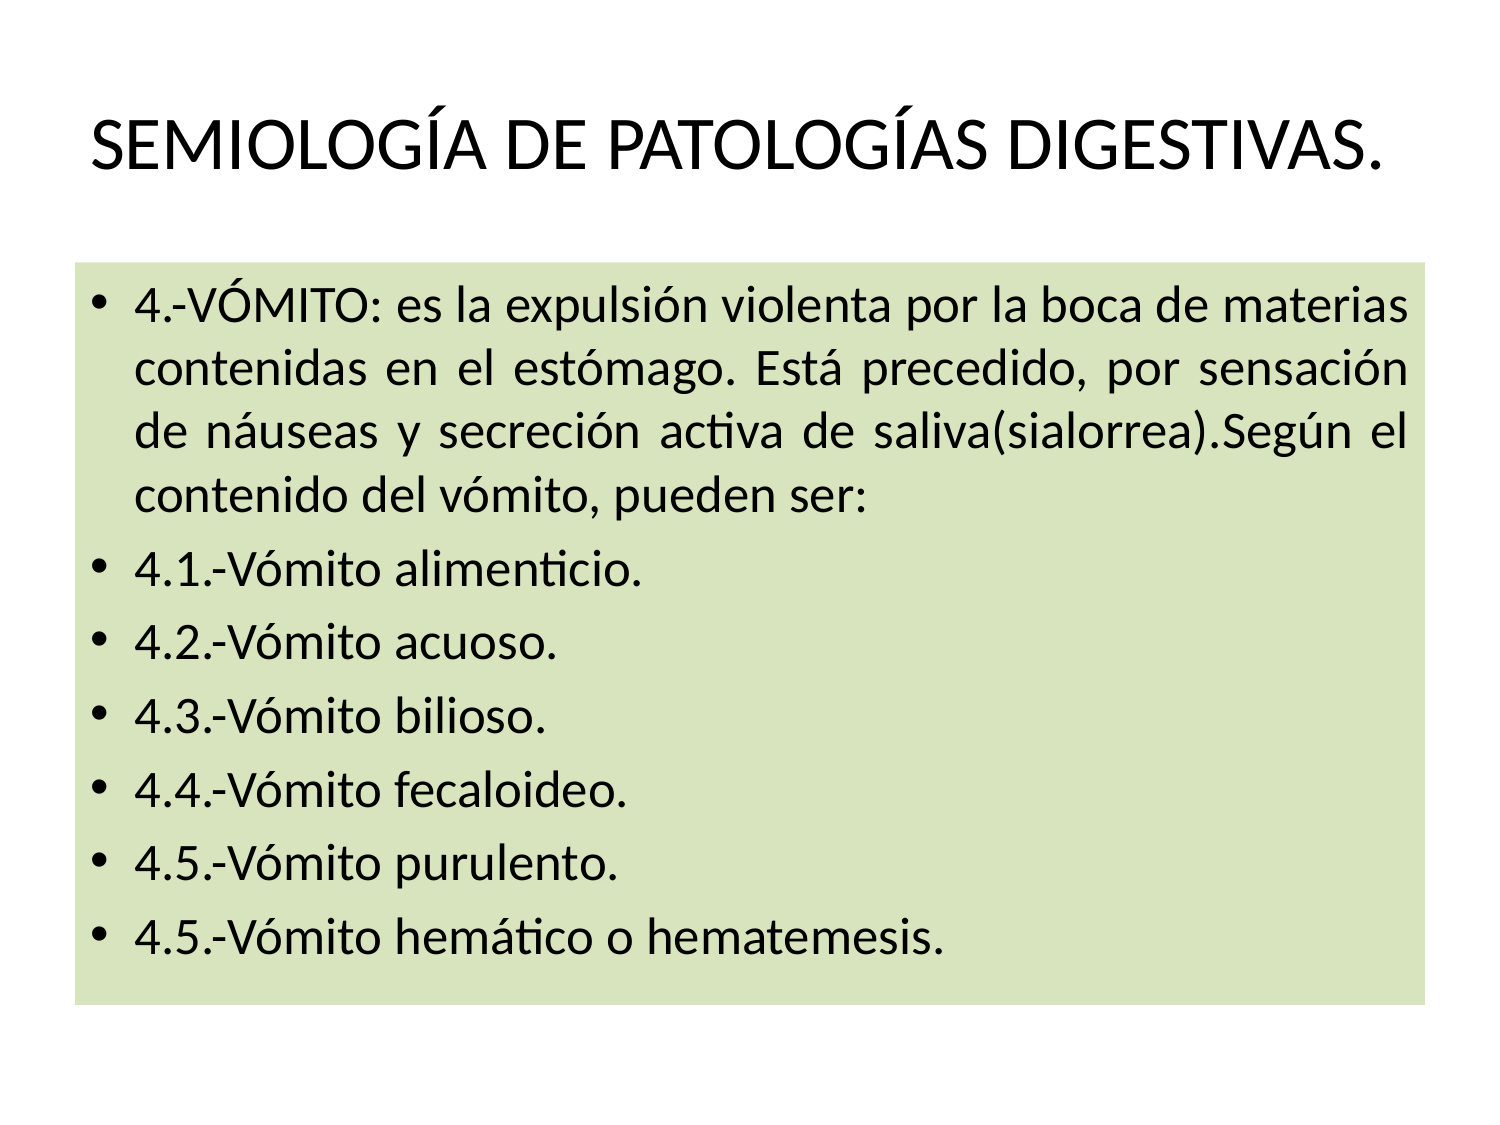

# SEMIOLOGÍA DE PATOLOGÍAS DIGESTIVAS.
4.-VÓMITO: es la expulsión violenta por la boca de materias contenidas en el estómago. Está precedido, por sensación de náuseas y secreción activa de saliva(sialorrea).Según el contenido del vómito, pueden ser:
4.1.-Vómito alimenticio.
4.2.-Vómito acuoso.
4.3.-Vómito bilioso.
4.4.-Vómito fecaloideo.
4.5.-Vómito purulento.
4.5.-Vómito hemático o hematemesis.